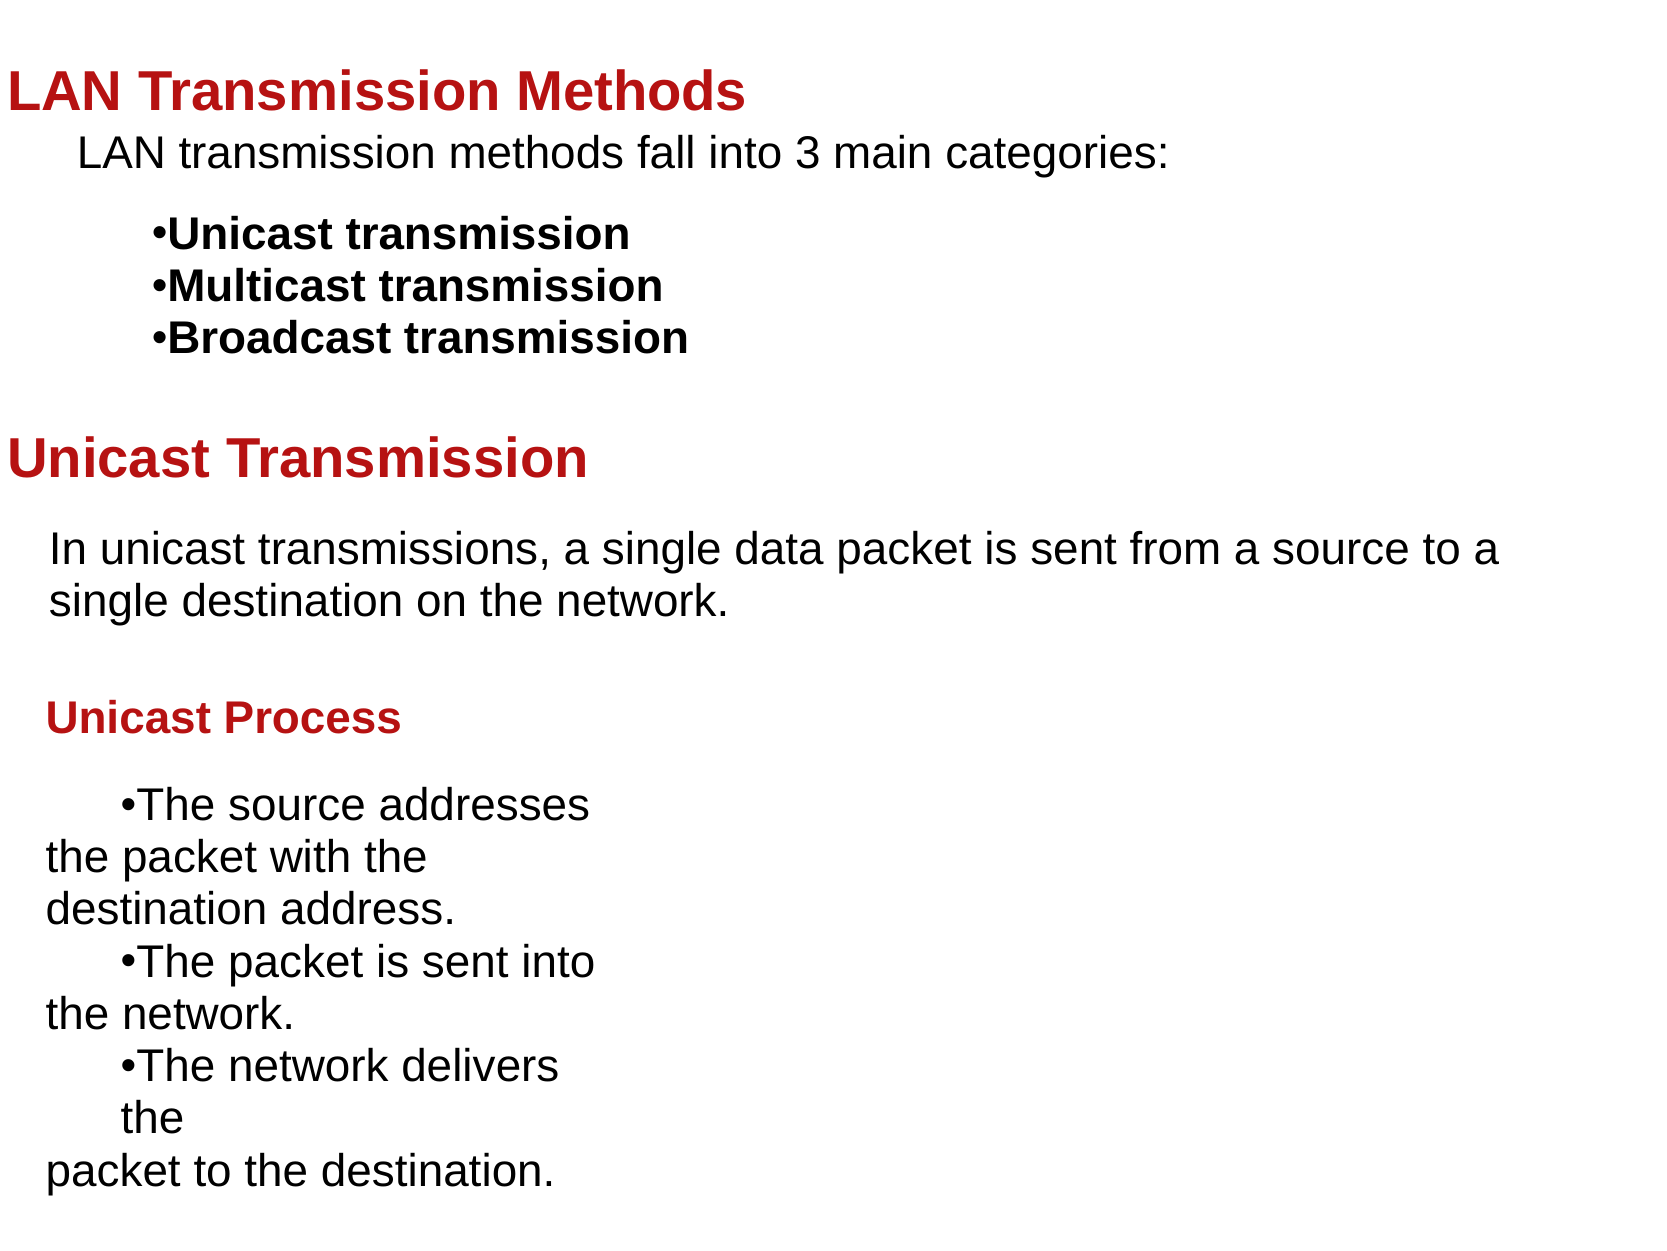

LAN Transmission Methods
LAN transmission methods fall into 3 main categories:
Unicast transmission
Multicast transmission
Broadcast transmission
Unicast Transmission
In unicast transmissions, a single data packet is sent from a source to a single destination on the network.
Unicast Process
The source addresses
the packet with the
destination address.
The packet is sent into
the network.
The network delivers the
packet to the destination.